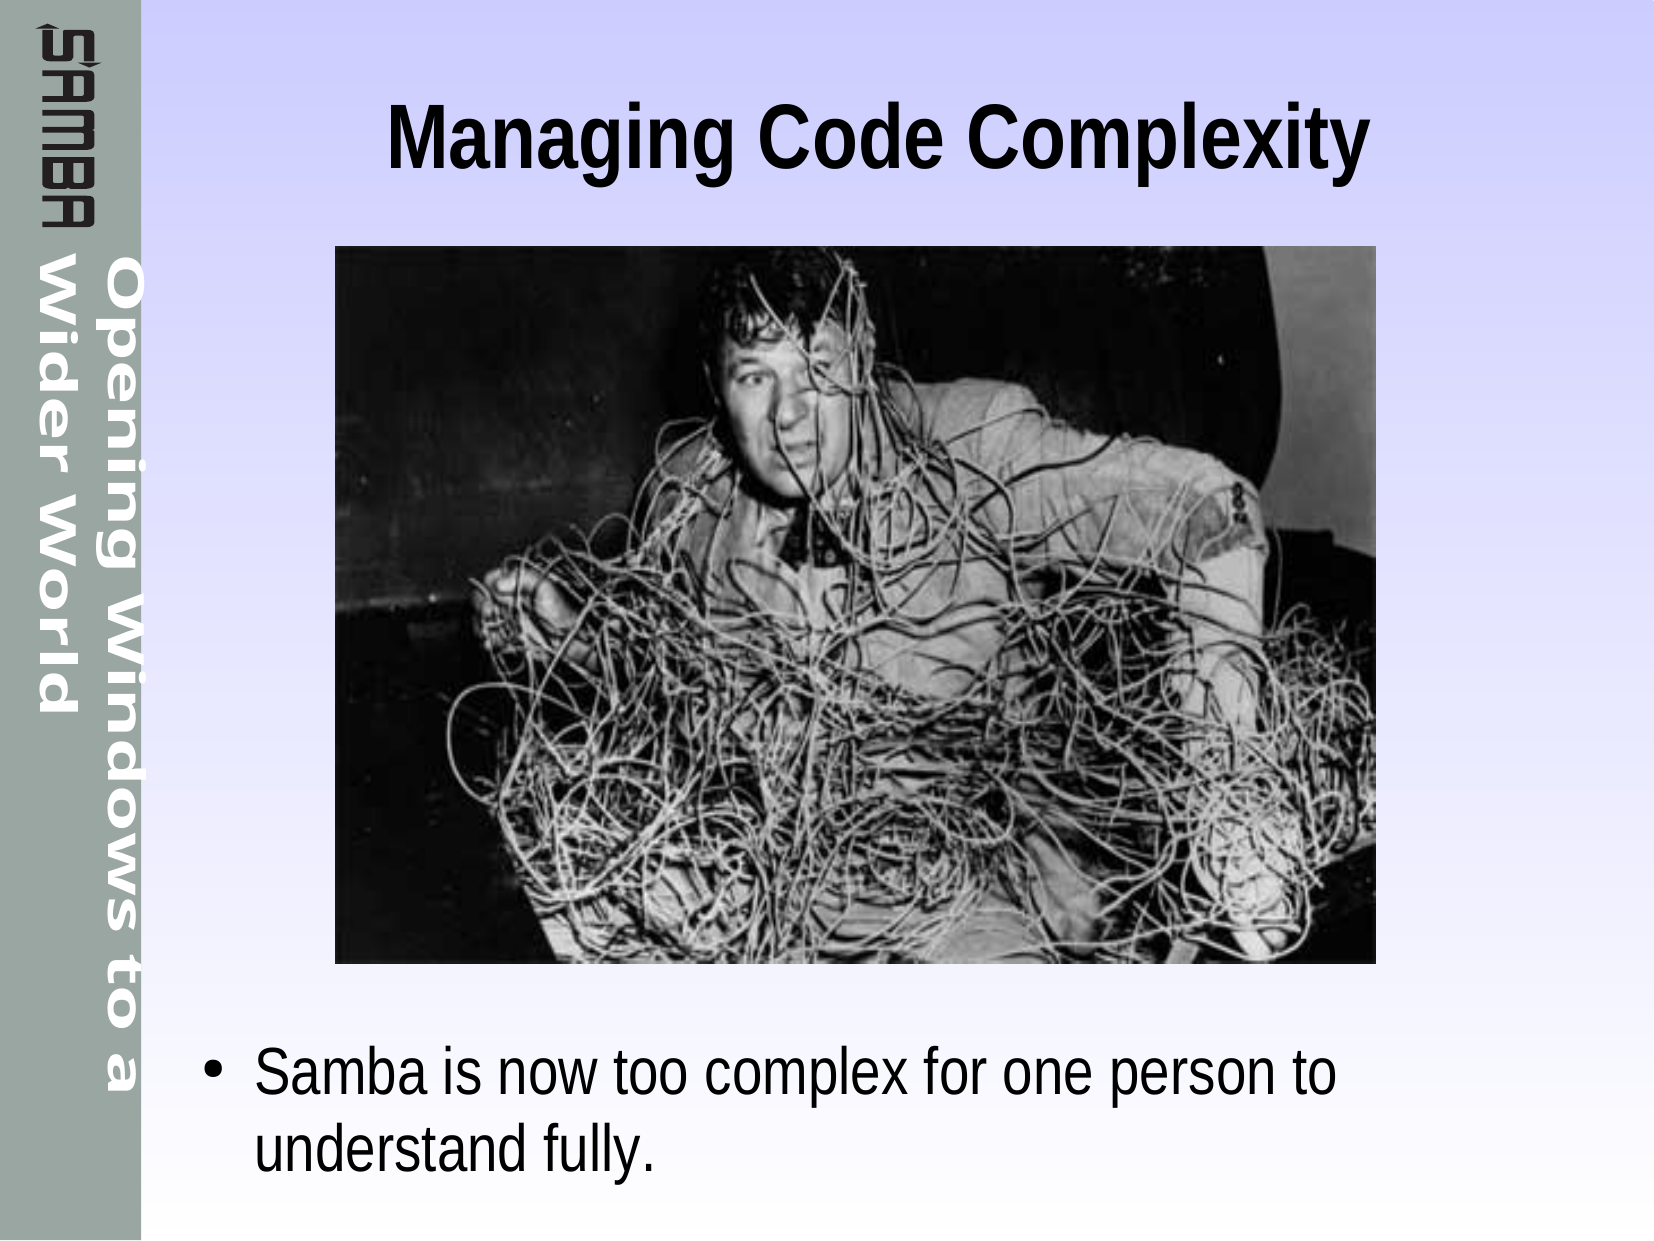

# Managing Code Complexity
Samba is now too complex for one person to understand fully.